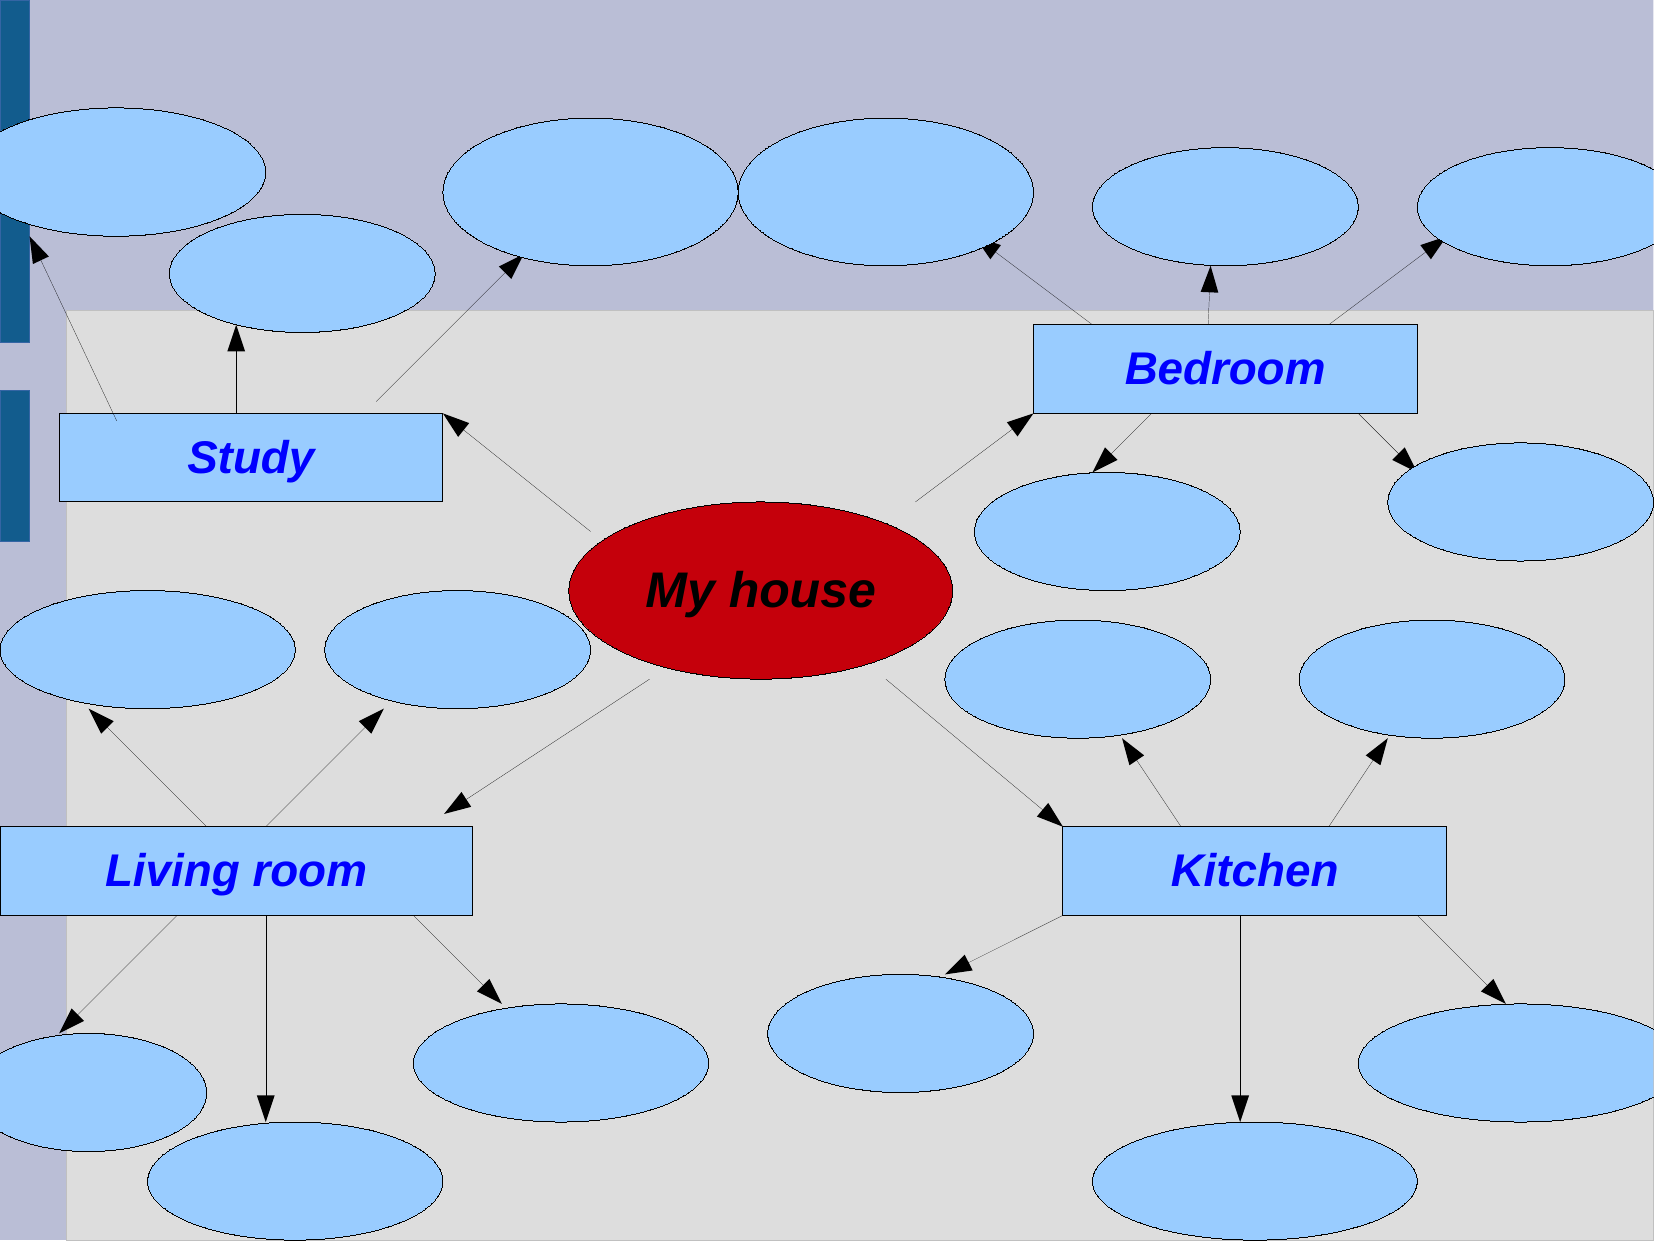

Bedroom
Study
My house
Living room
Kitchen